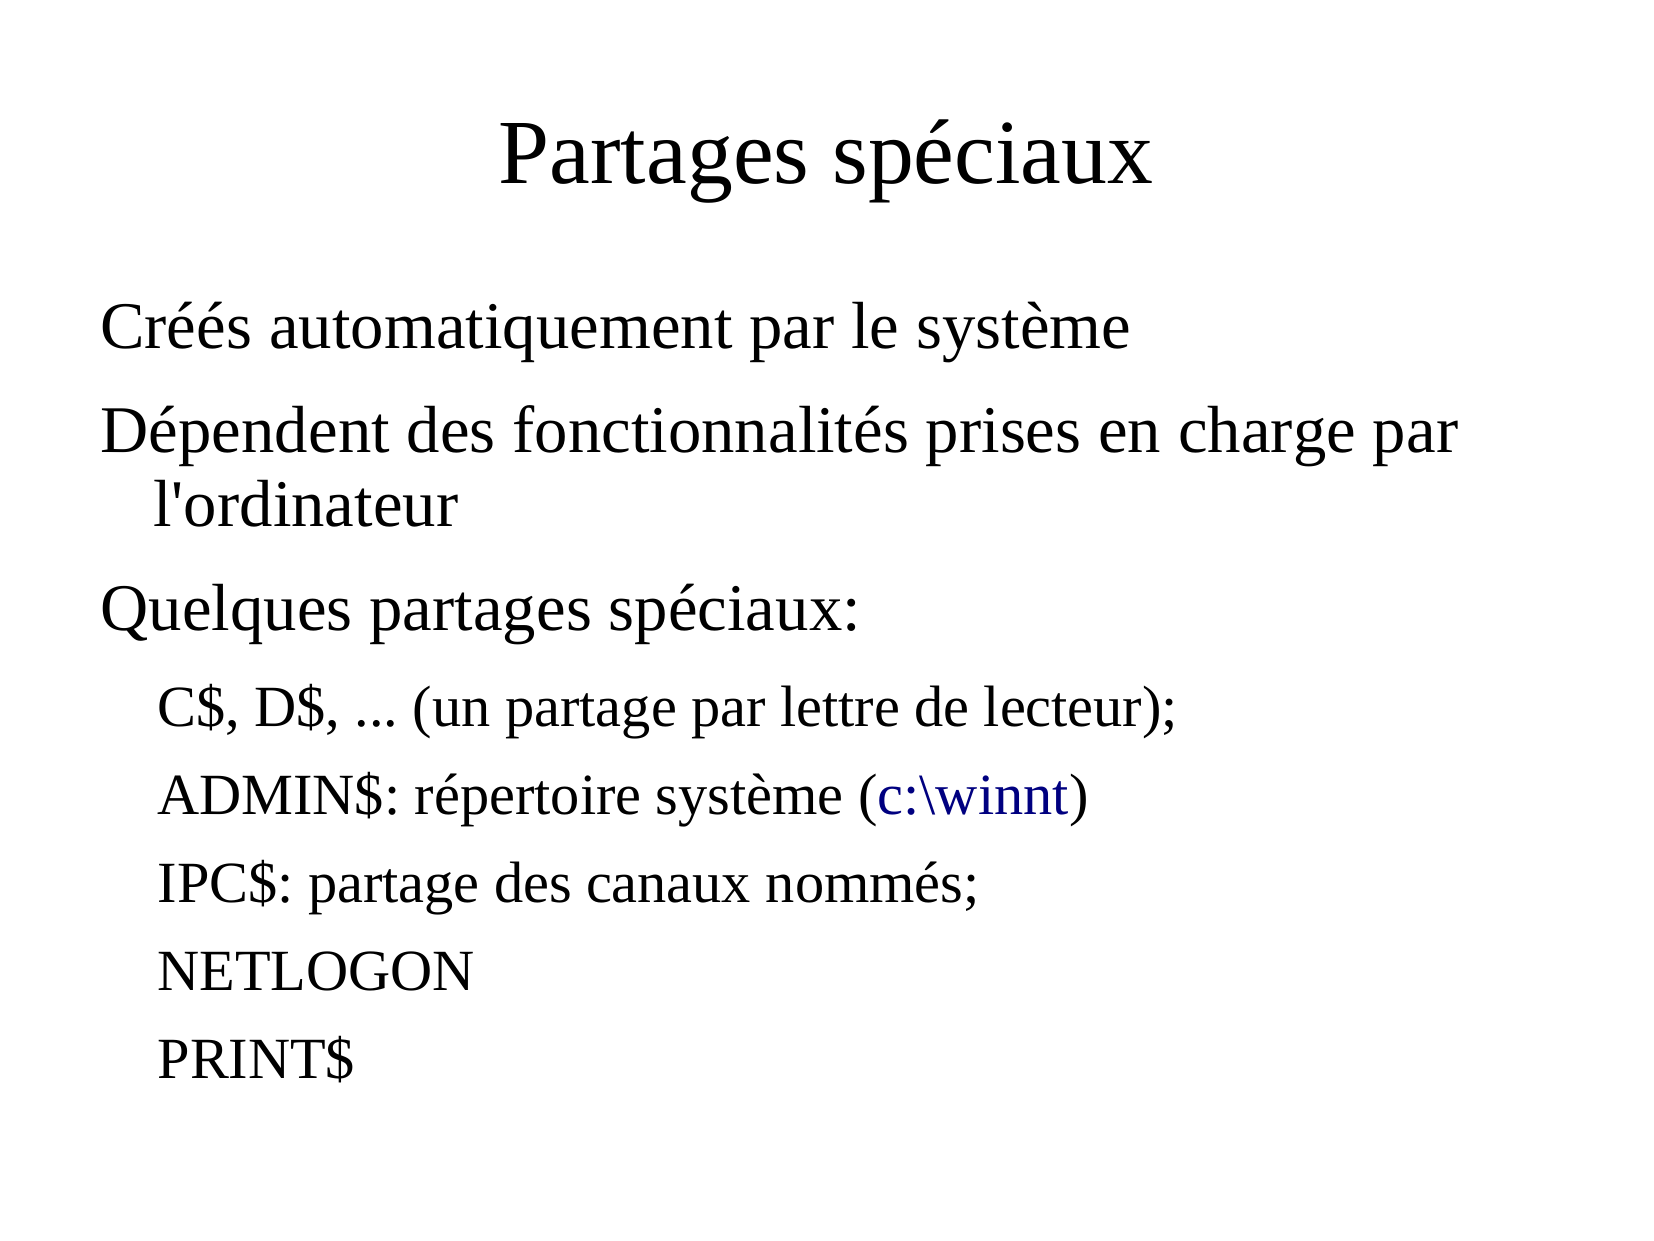

# Partages spéciaux
Créés automatiquement par le système
Dépendent des fonctionnalités prises en charge par l'ordinateur
Quelques partages spéciaux:
C$, D$, ... (un partage par lettre de lecteur);
ADMIN$: répertoire système (c:\winnt)
IPC$: partage des canaux nommés;
NETLOGON
PRINT$